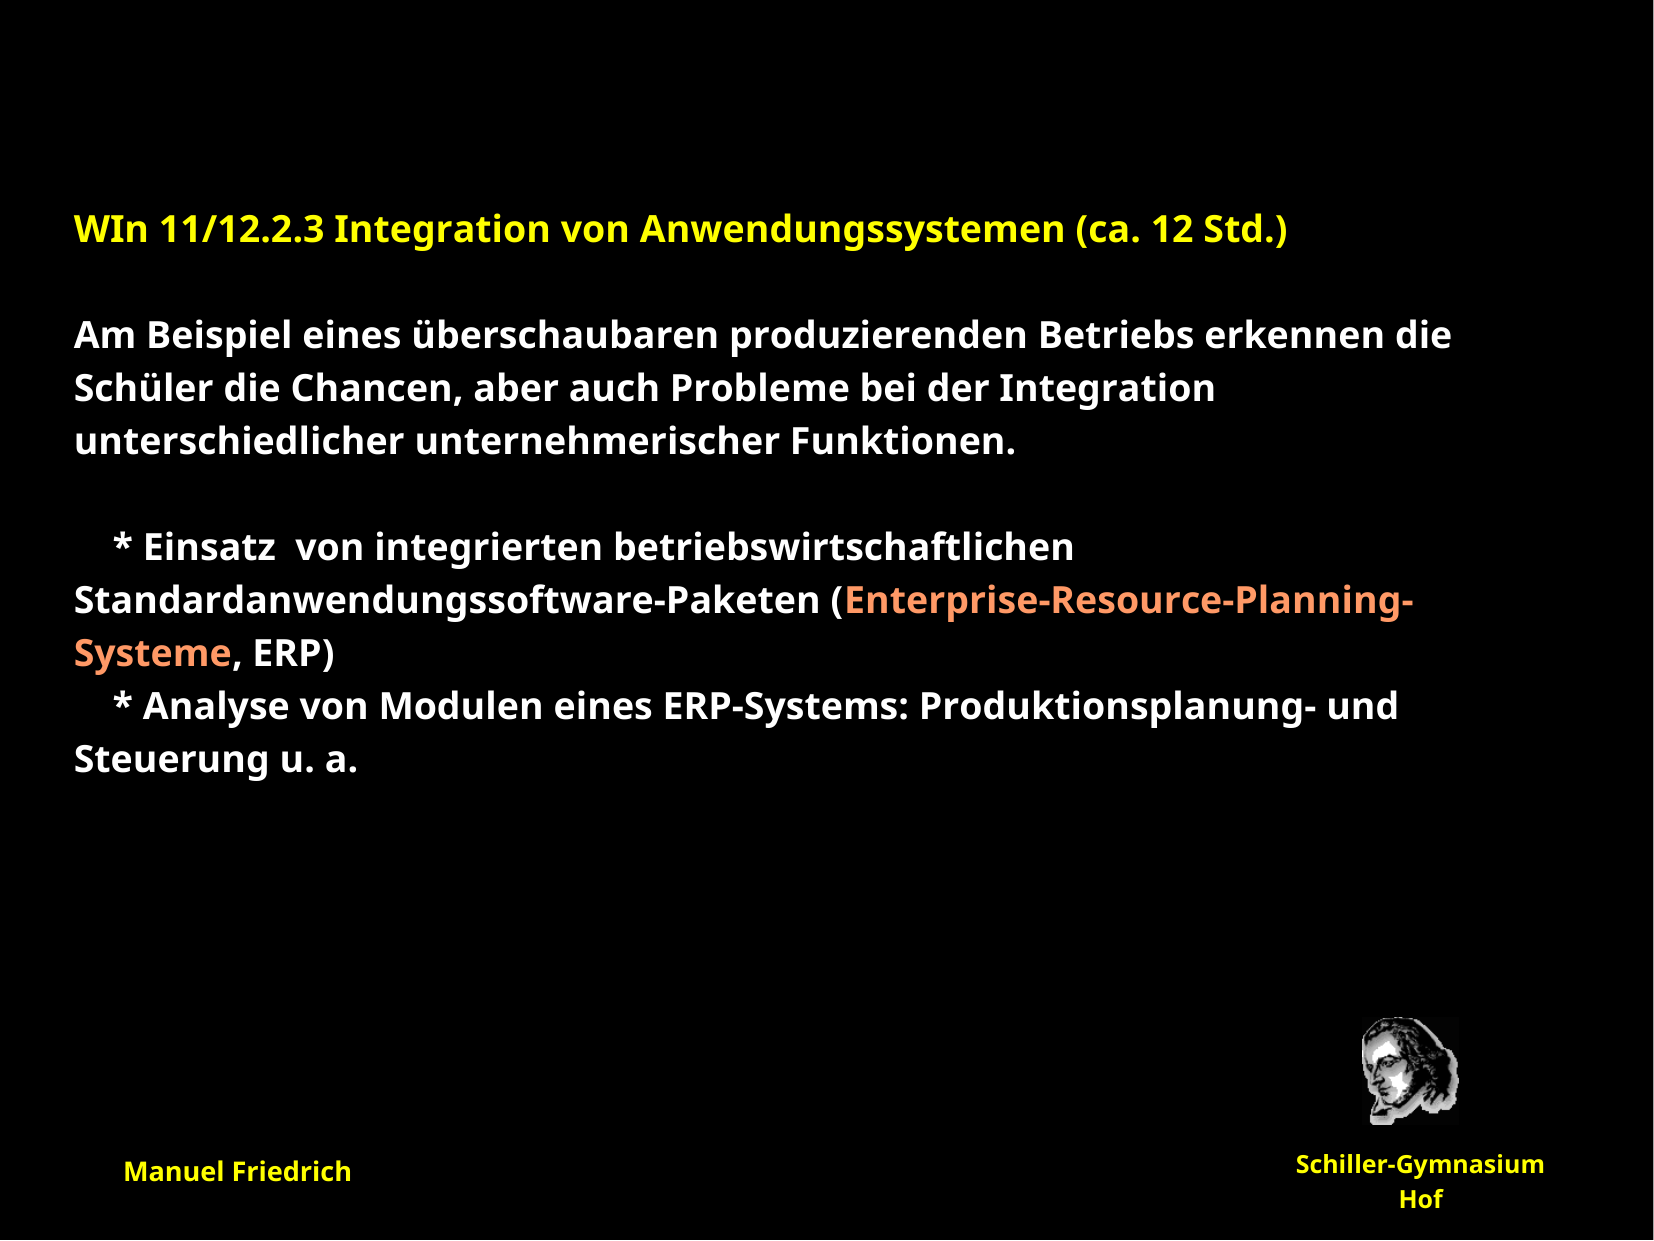

WIn 11/12.2.3 Integration von Anwendungssystemen (ca. 12 Std.)
Am Beispiel eines überschaubaren produzierenden Betriebs erkennen die Schüler die Chancen, aber auch Probleme bei der Integration unterschiedlicher unternehmerischer Funktionen.
 * Einsatz von integrierten betriebswirtschaftlichen Standardanwendungssoftware-Paketen (Enterprise-Resource-Planning-Systeme, ERP)
 * Analyse von Modulen eines ERP-Systems: Produktionsplanung- und Steuerung u. a.
Schiller-Gymnasium
Hof
Manuel Friedrich